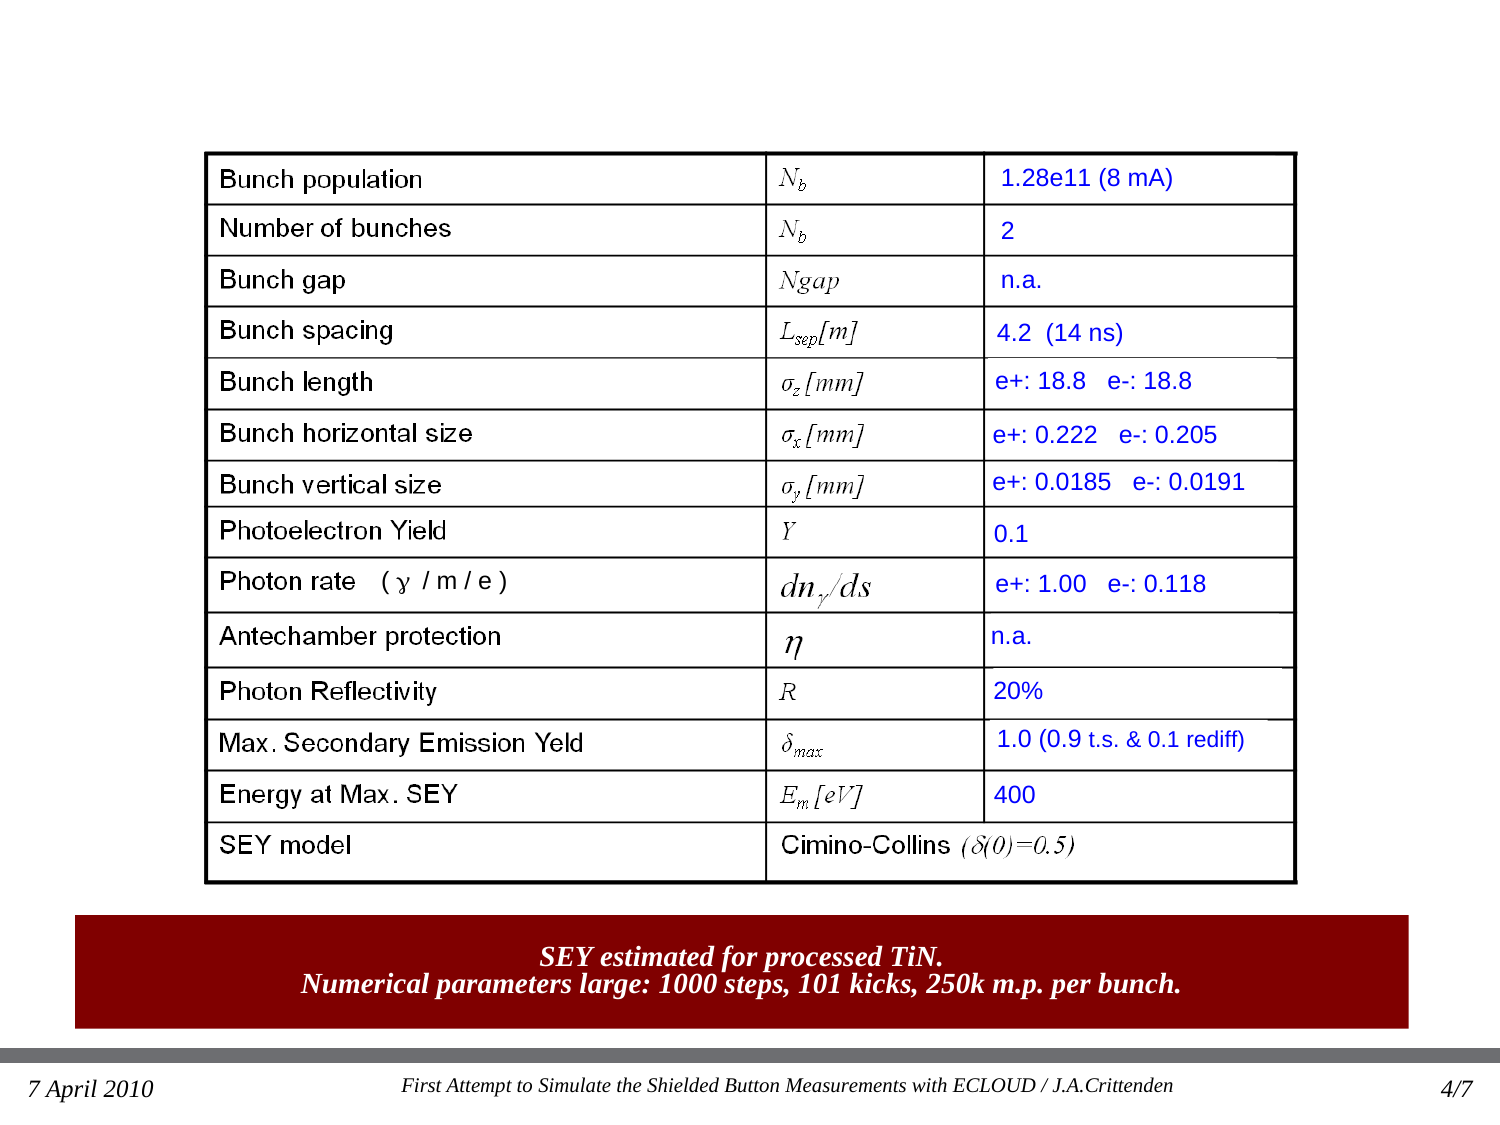

# ECLOUD input parameters
 1.28e11 (8 mA)
 2
 n.a.
 4.2 (14 ns)
 e+: 18.8 e-: 18.8
 e+: 0.222 e-: 0.205
 e+: 0.0185 e-: 0.0191
 0.1
 e+: 1.00 e-: 0.118
 ( g / m / e )
n.a.
20%
 1.0 (0.9 t.s. & 0.1 rediff)
 400
SEY estimated for processed TiN.
Numerical parameters large: 1000 steps, 101 kicks, 250k m.p. per bunch.